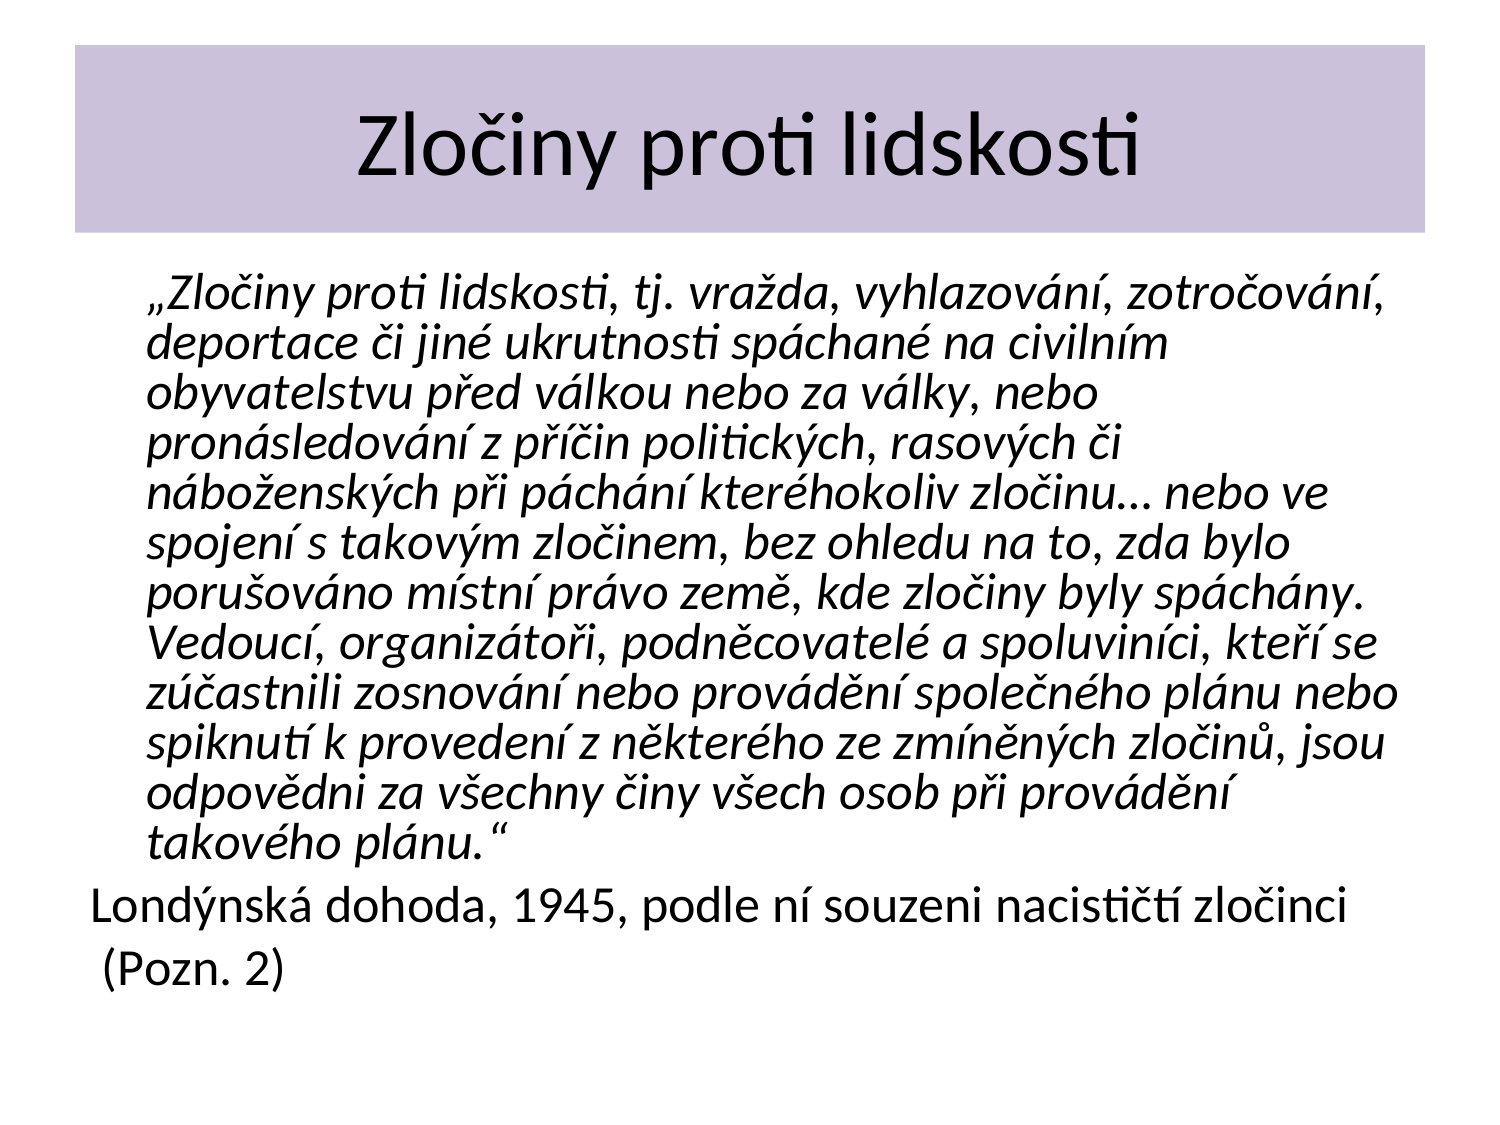

# Zločiny proti lidskosti
	„Zločiny proti lidskosti, tj. vražda, vyhlazování, zotročování, deportace či jiné ukrutnosti spáchané na civilním obyvatelstvu před válkou nebo za války, nebo pronásledování z příčin politických, rasových či náboženských při páchání kteréhokoliv zločinu… nebo ve spojení s takovým zločinem, bez ohledu na to, zda bylo porušováno místní právo země, kde zločiny byly spáchány. Vedoucí, organizátoři, podněcovatelé a spoluviníci, kteří se zúčastnili zosnování nebo provádění společného plánu nebo spiknutí k provedení z některého ze zmíněných zločinů, jsou odpovědni za všechny činy všech osob při provádění takového plánu.“
Londýnská dohoda, 1945, podle ní souzeni nacističtí zločinci
 (Pozn. 2)